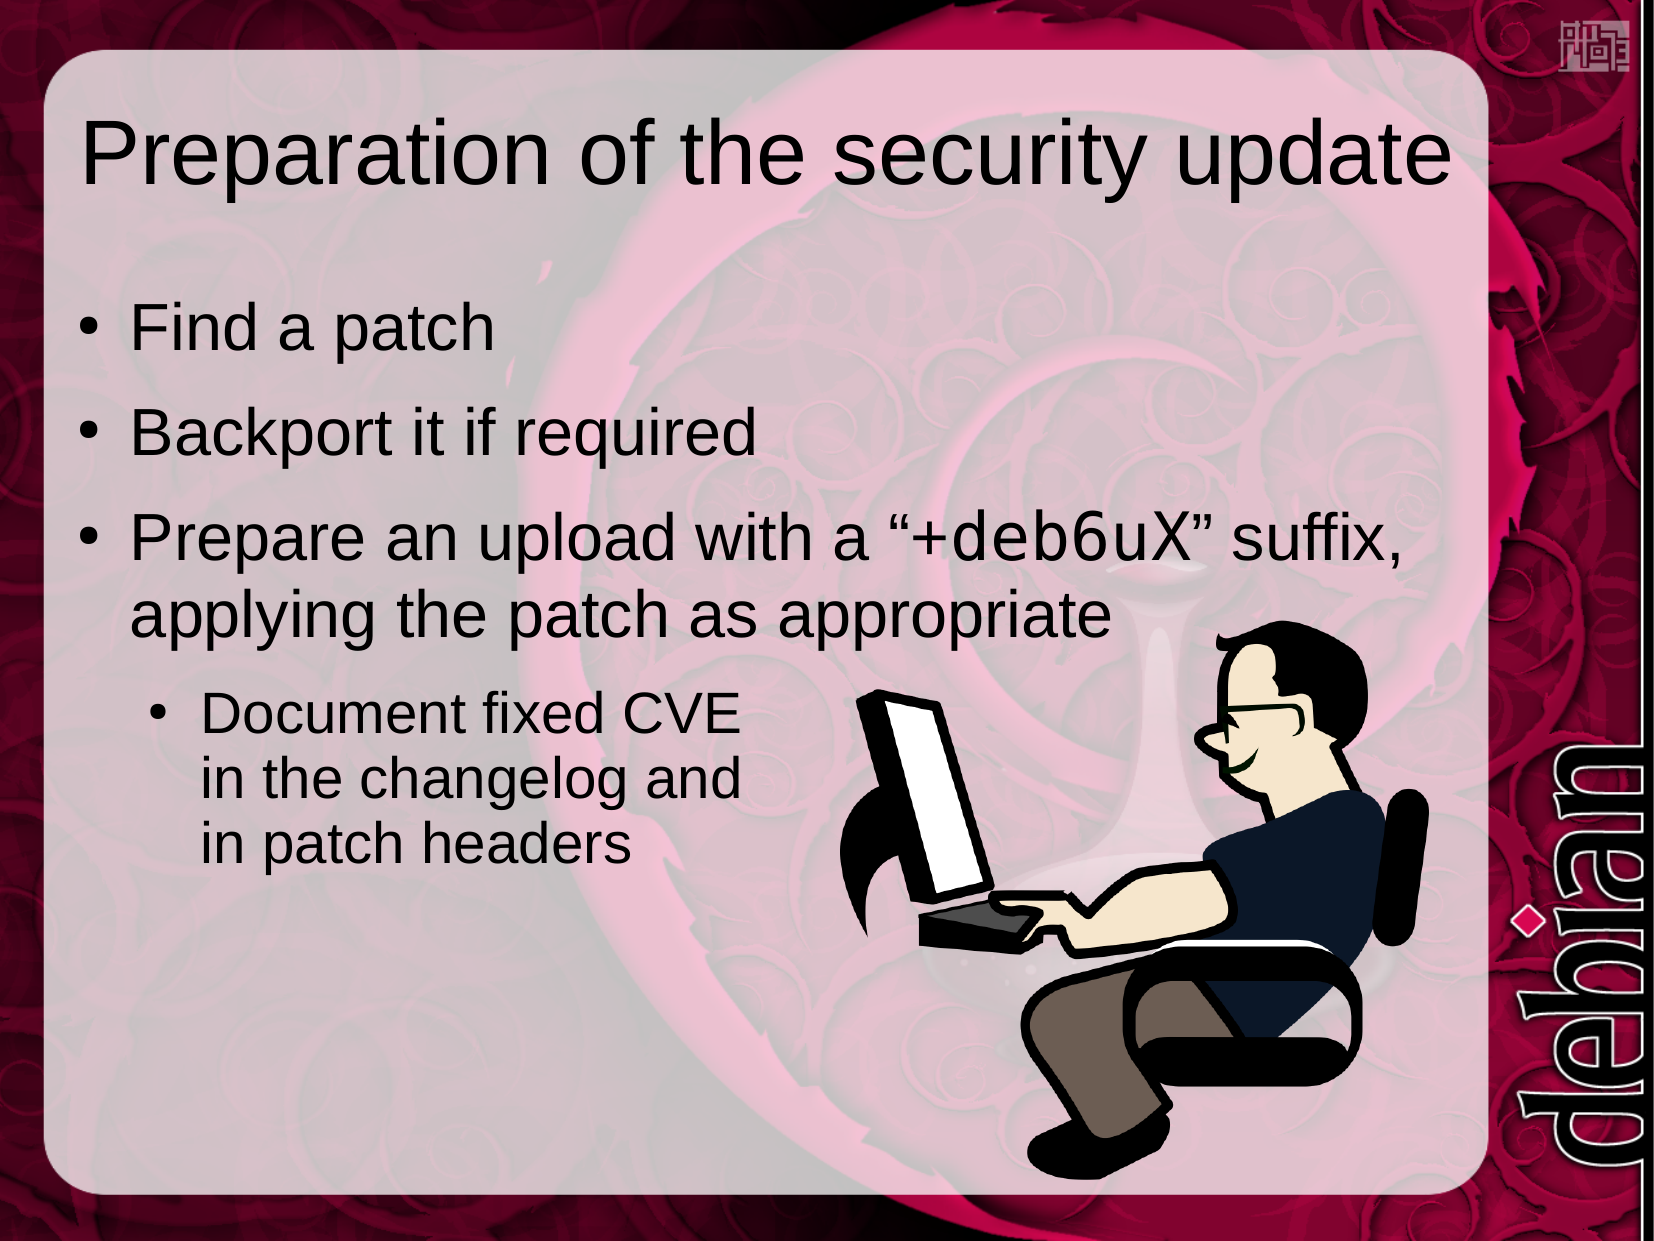

# Preparation of the security update
Find a patch
Backport it if required
Prepare an upload with a “+deb6uX” suffix, applying the patch as appropriate
Document fixed CVE
in the changelog and
in patch headers